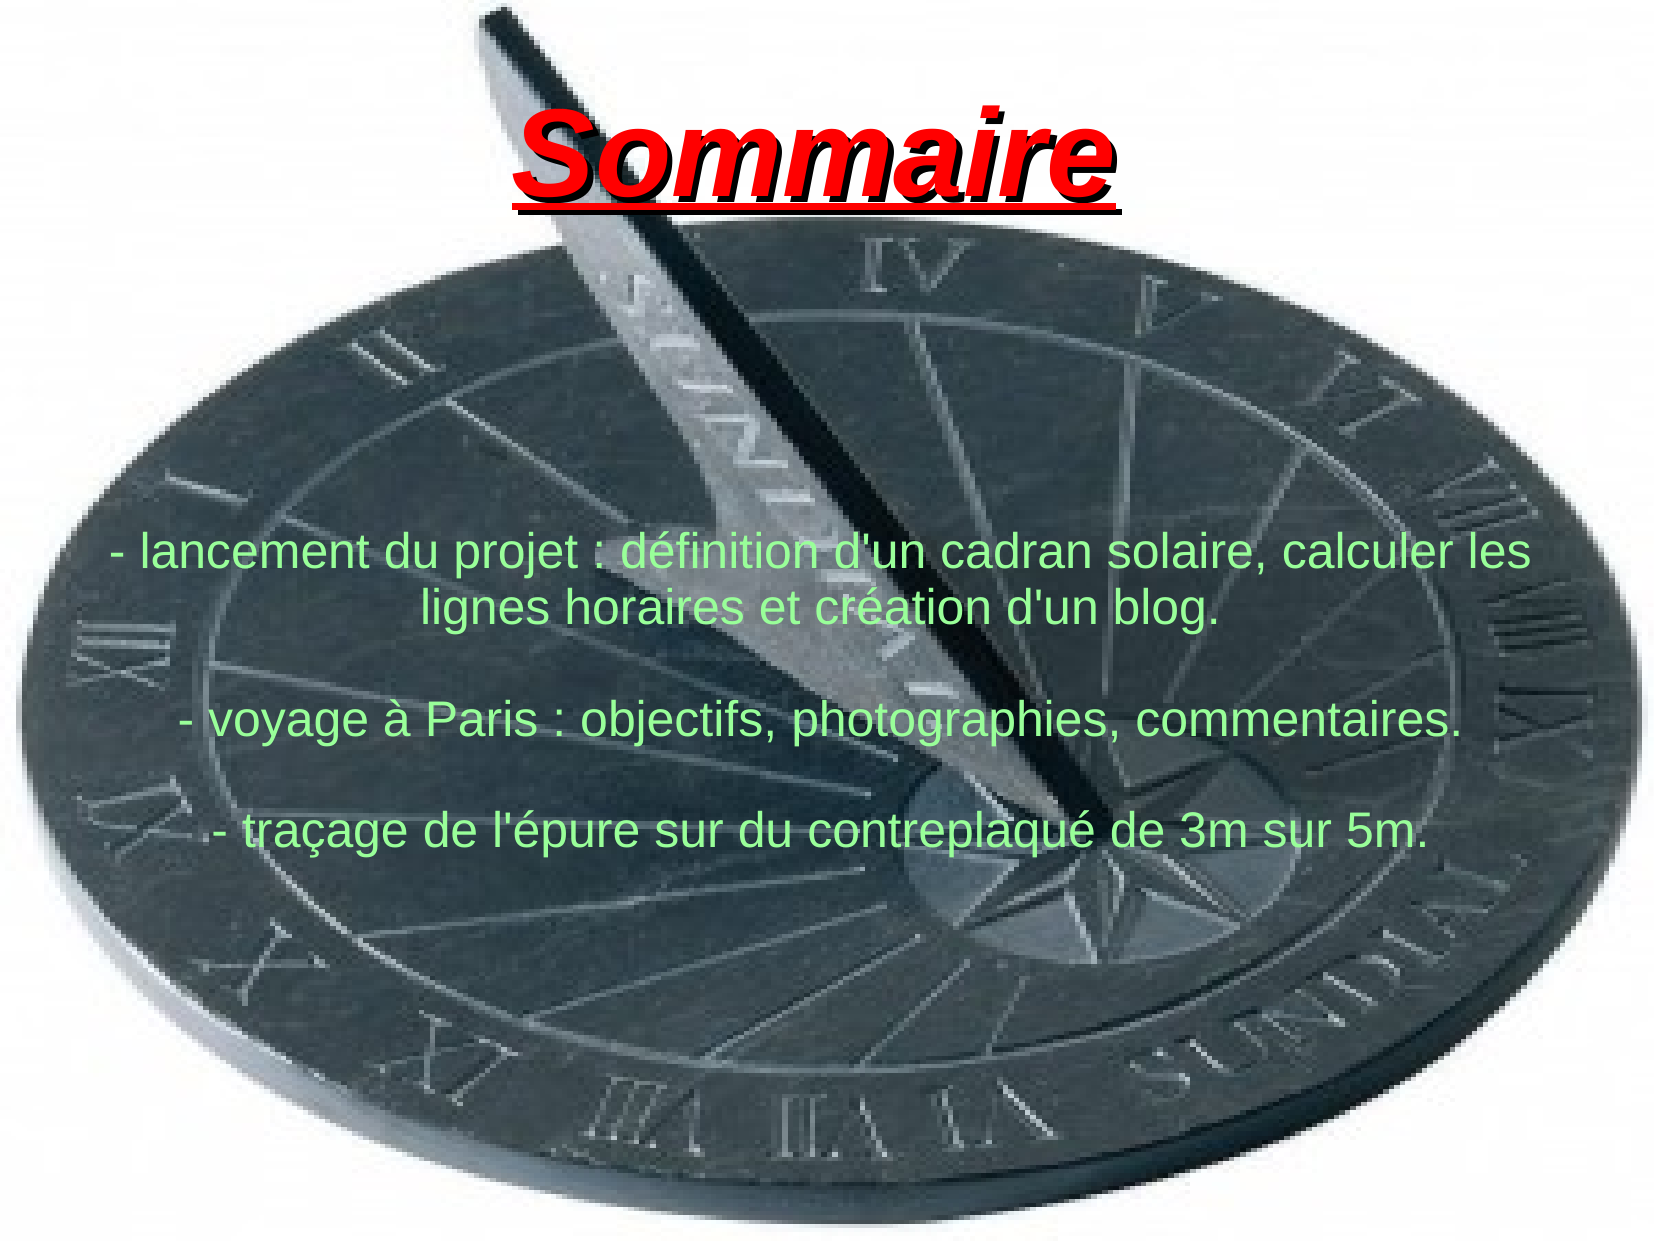

# Sommaire
- lancement du projet : définition d'un cadran solaire, calculer les lignes horaires et création d'un blog.
- voyage à Paris : objectifs, photographies, commentaires.
- traçage de l'épure sur du contreplaqué de 3m sur 5m.